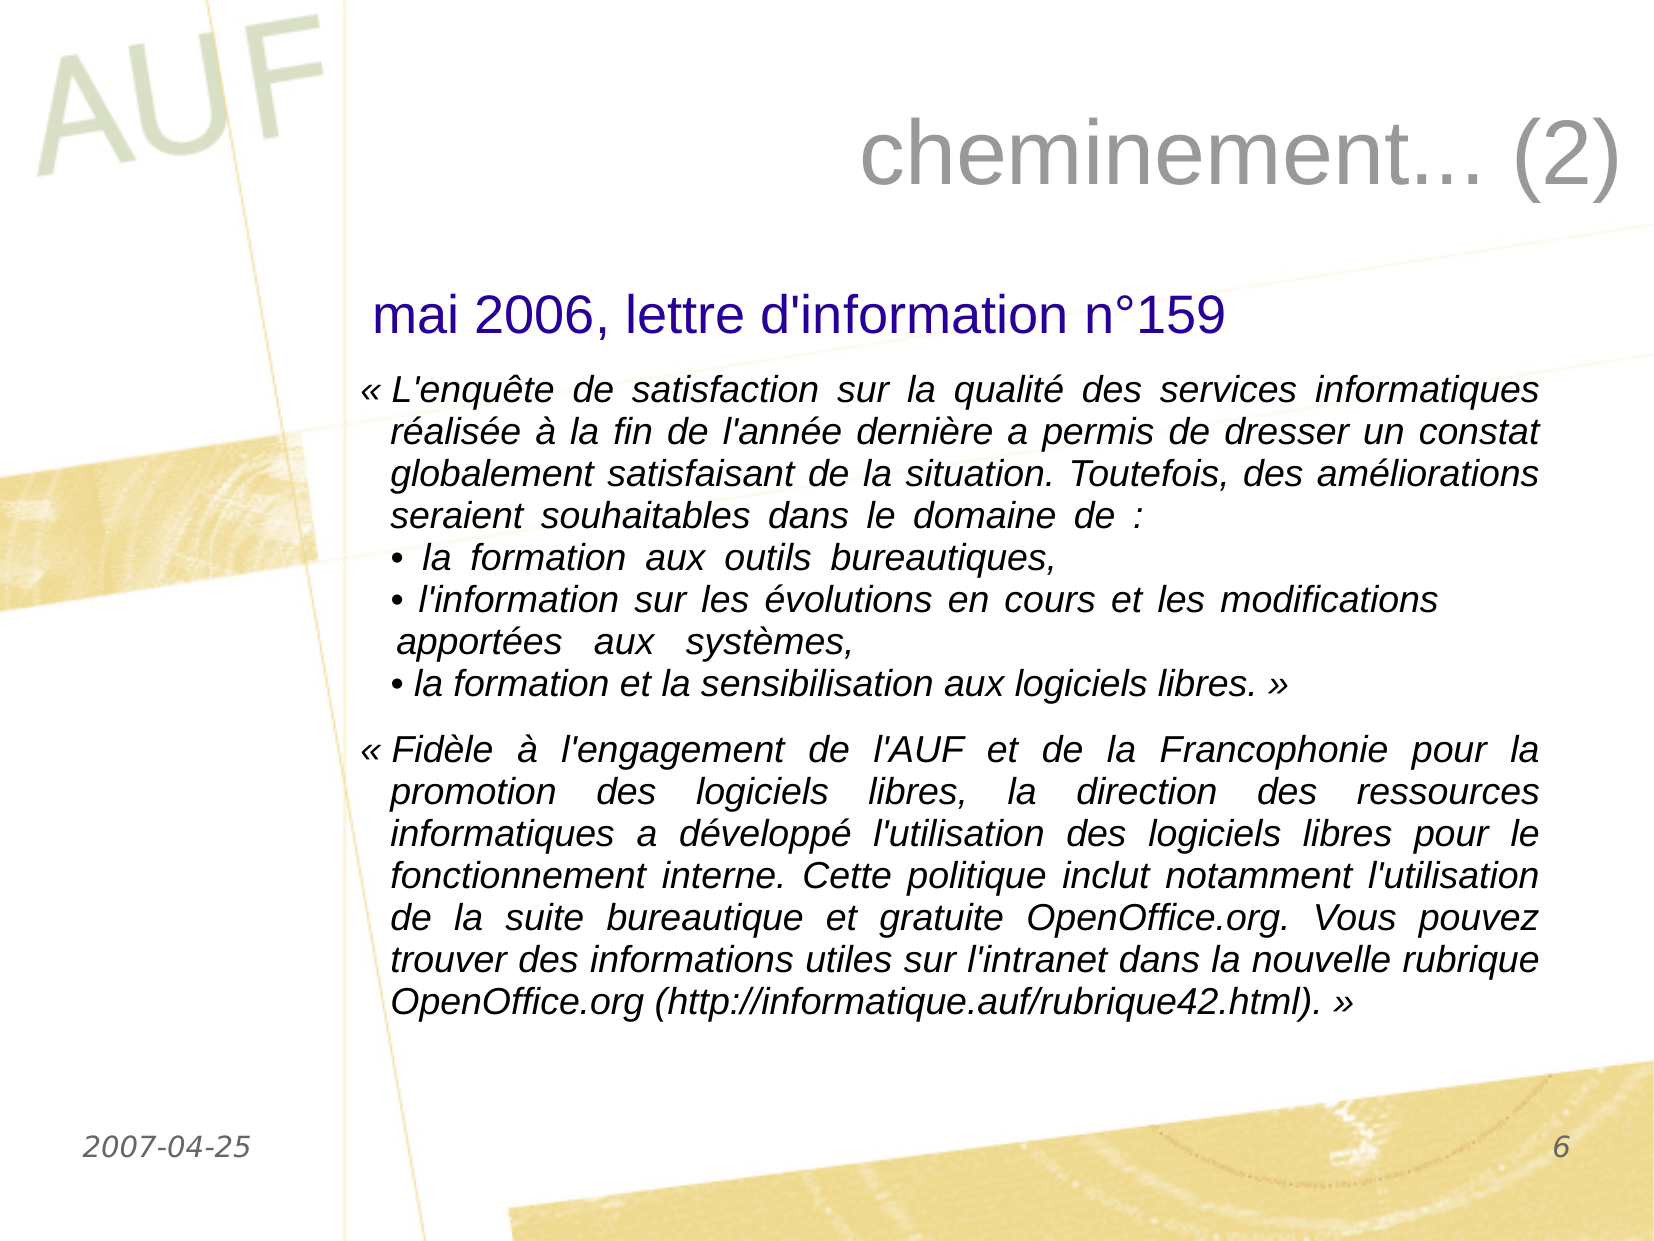

# cheminement... (2)
mai 2006, lettre d'information n°159
« L'enquête de satisfaction sur la qualité des services informatiques réalisée à la fin de l'année dernière a permis de dresser un constat globalement satisfaisant de la situation. Toutefois, des améliorations seraient souhaitables dans le domaine de :
• la formation aux outils bureautiques,
• l'information sur les évolutions en cours et les modifications		 	apportées aux systèmes,
• la formation et la sensibilisation aux logiciels libres. »
« Fidèle à l'engagement de l'AUF et de la Francophonie pour la promotion des logiciels libres, la direction des ressources informatiques a développé l'utilisation des logiciels libres pour le fonctionnement interne. Cette politique inclut notamment l'utilisation de la suite bureautique et gratuite OpenOffice.org. Vous pouvez trouver des informations utiles sur l'intranet dans la nouvelle rubrique OpenOffice.org (http://informatique.auf/rubrique42.html). »
2007-04-25
6